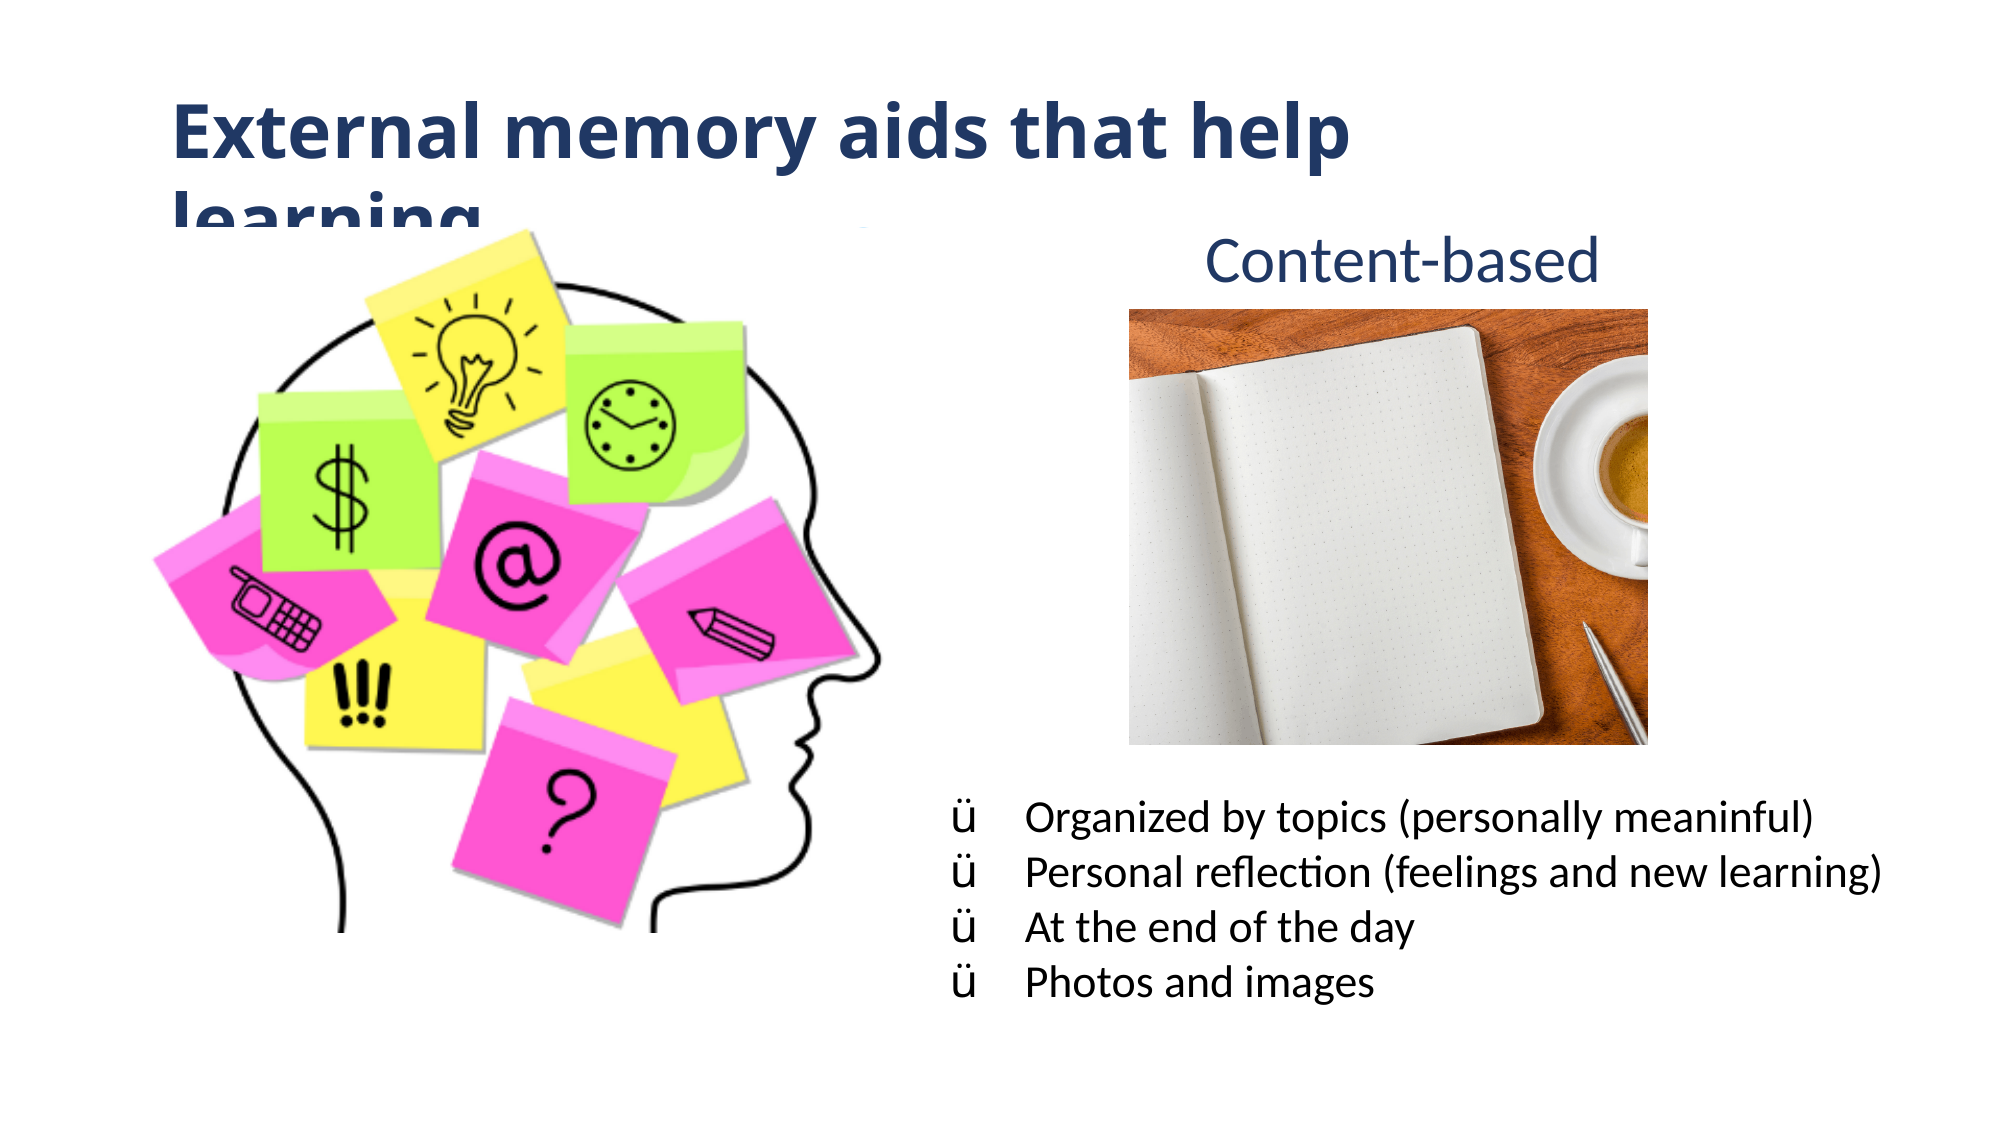

External memory aids that help learning
Content-based
Organized by topics (personally meaninful)
Personal reflection (feelings and new learning)
At the end of the day
Photos and images